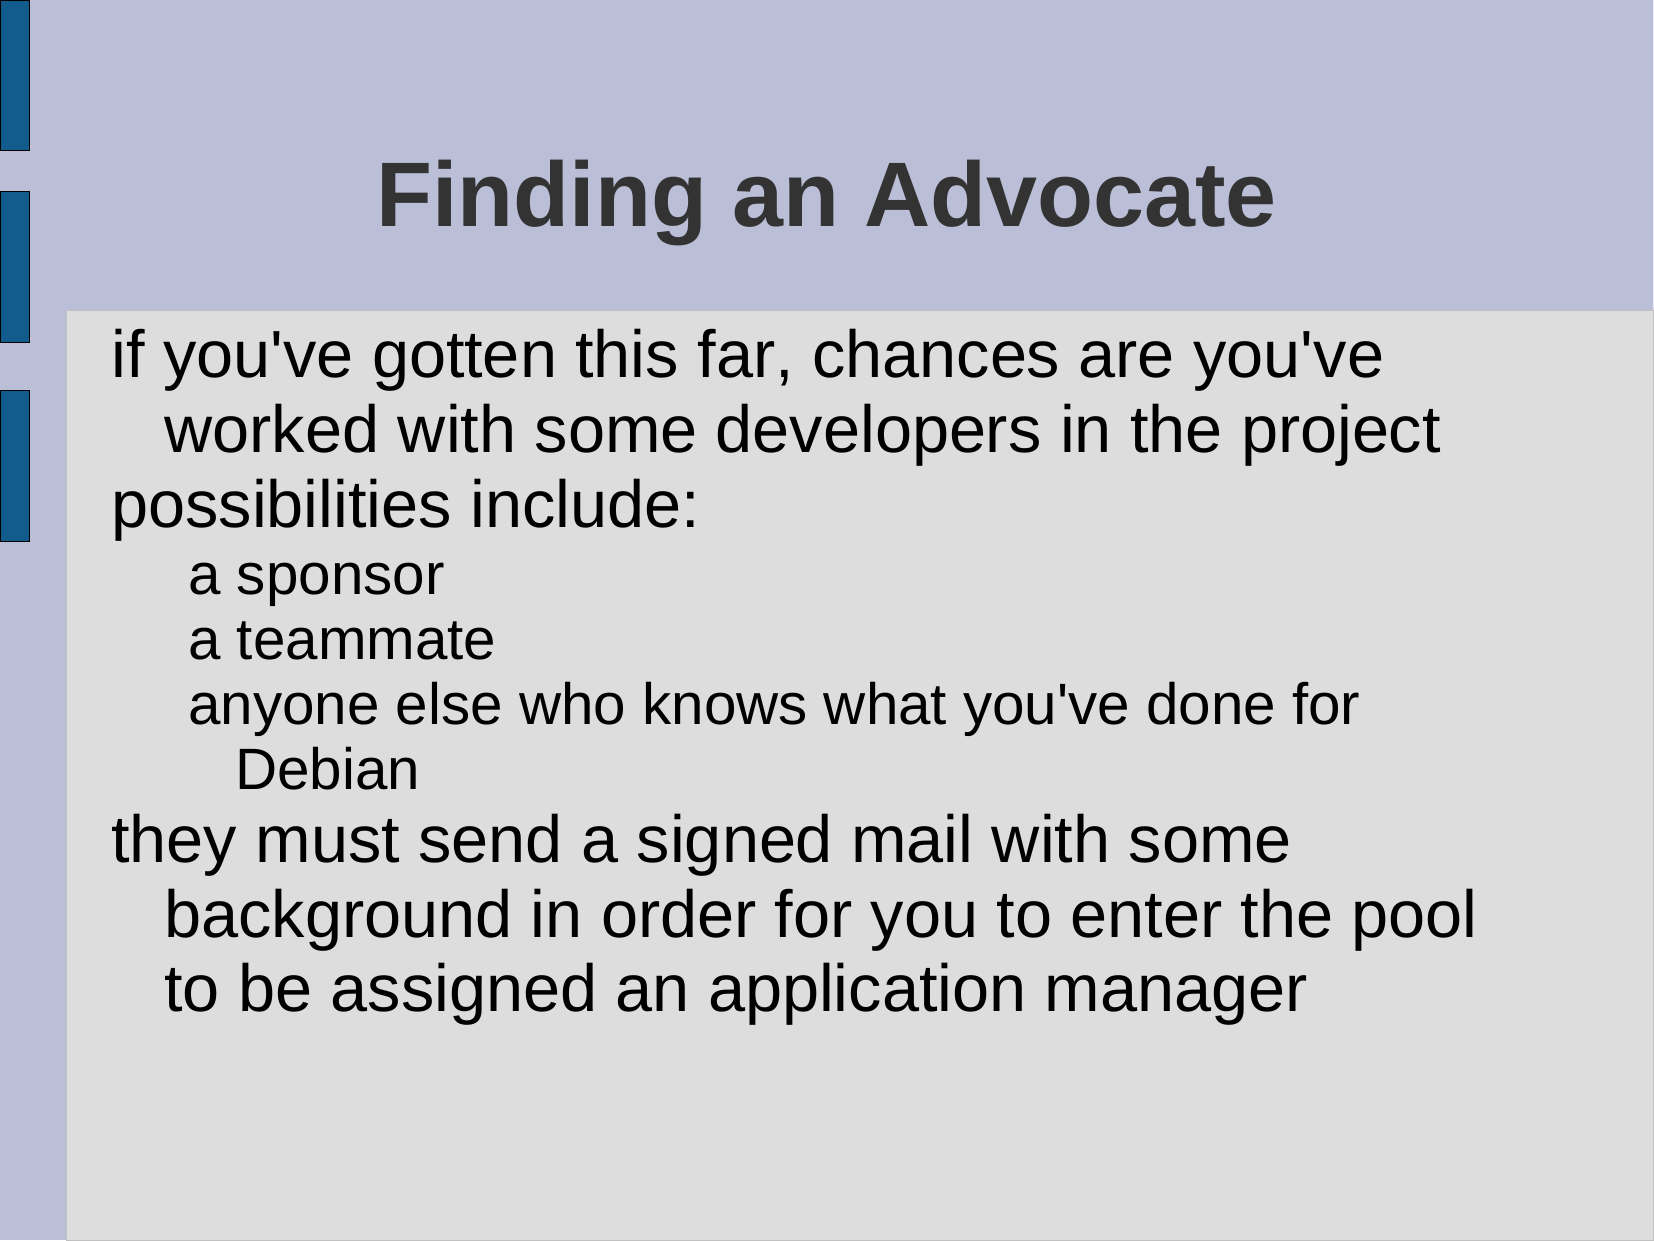

# Finding an Advocate
if you've gotten this far, chances are you've worked with some developers in the project
possibilities include:
a sponsor
a teammate
anyone else who knows what you've done for Debian
they must send a signed mail with some background in order for you to enter the pool to be assigned an application manager